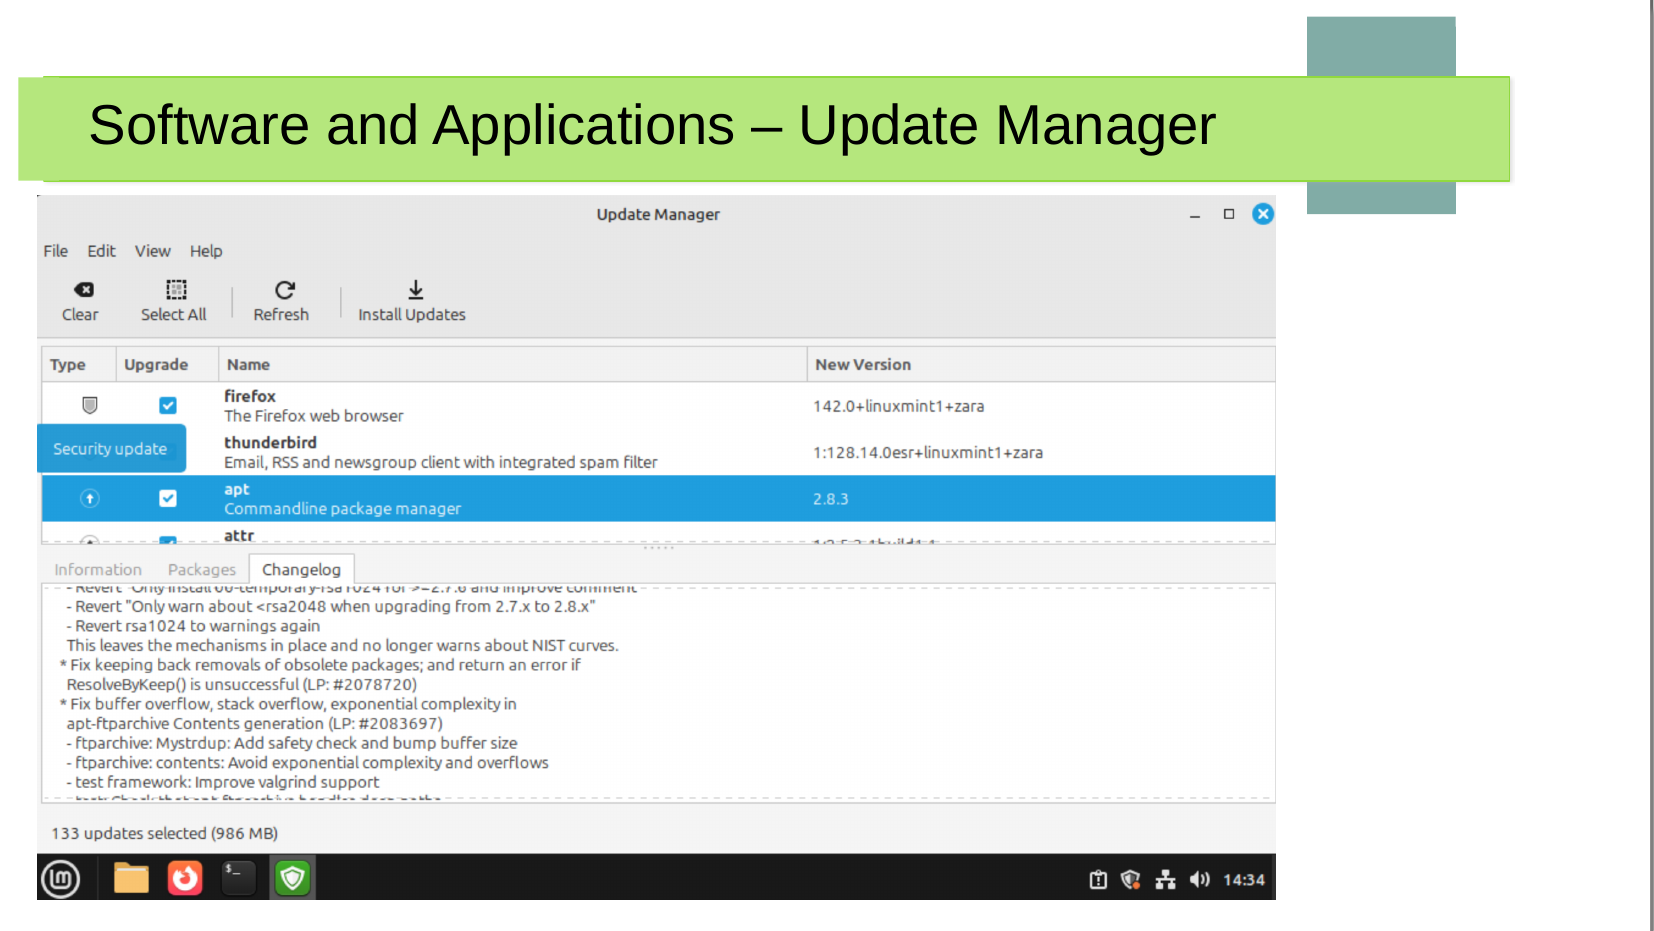

# Software and Applications – Update Manager